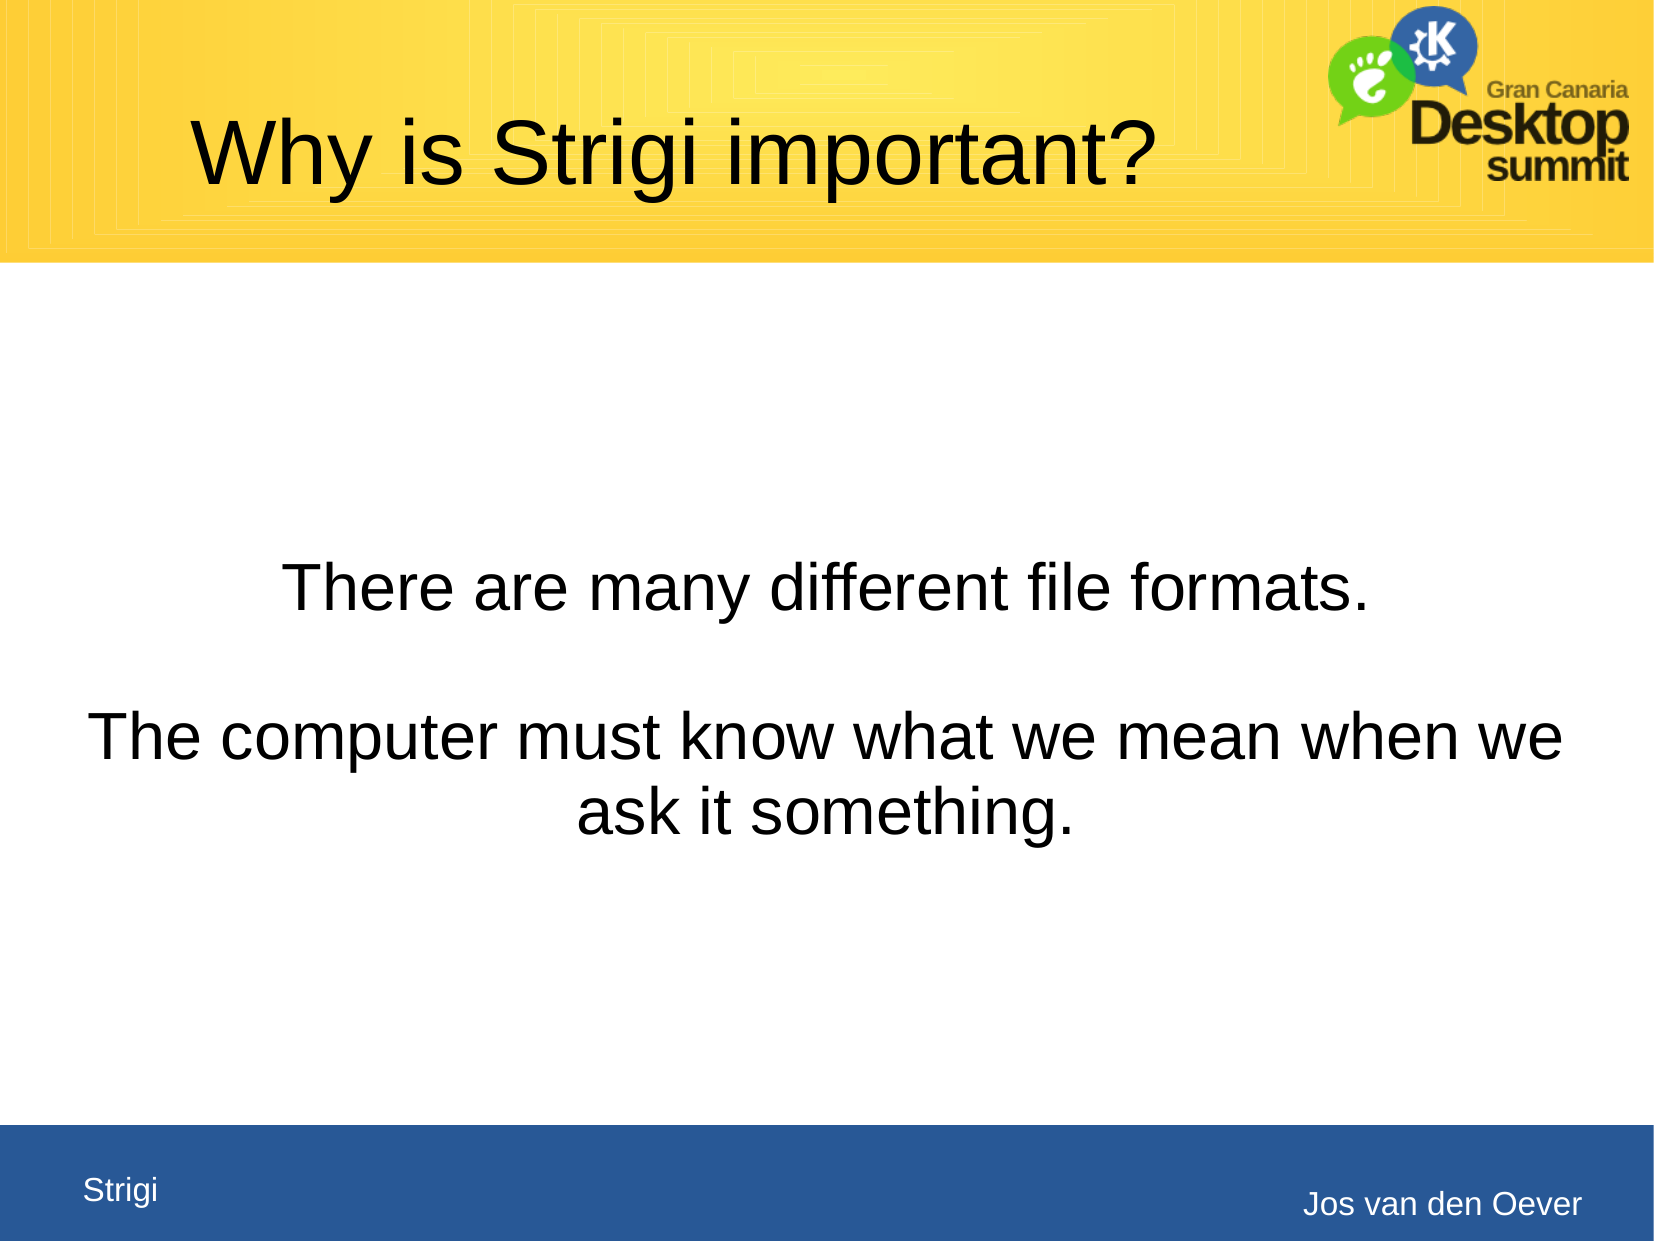

# Why is Strigi important?
There are many different file formats.
The computer must know what we mean when we ask it something.